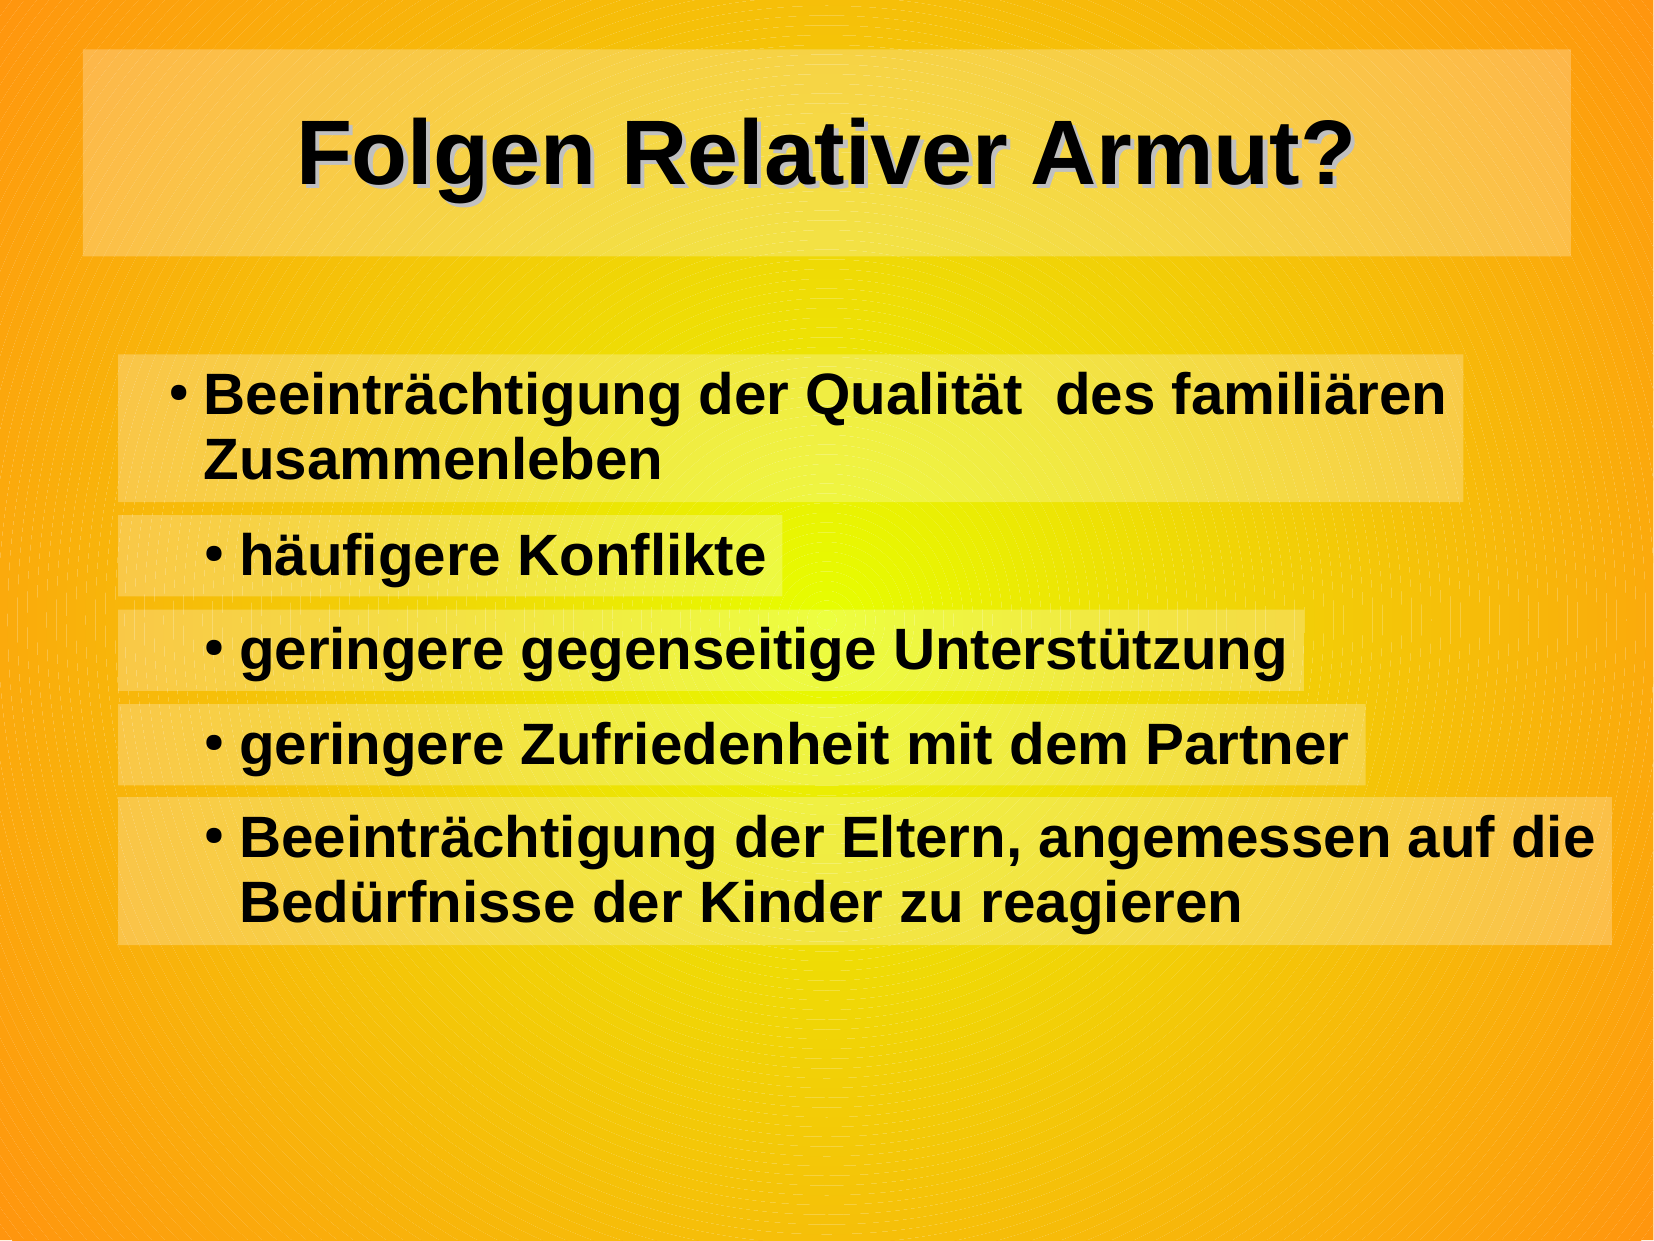

# Folgen Relativer Armut?
Beeinträchtigung der Qualität des familiären Zusammenleben
häufigere Konflikte
geringere gegenseitige Unterstützung
geringere Zufriedenheit mit dem Partner
Beeinträchtigung der Eltern, angemessen auf die Bedürfnisse der Kinder zu reagieren